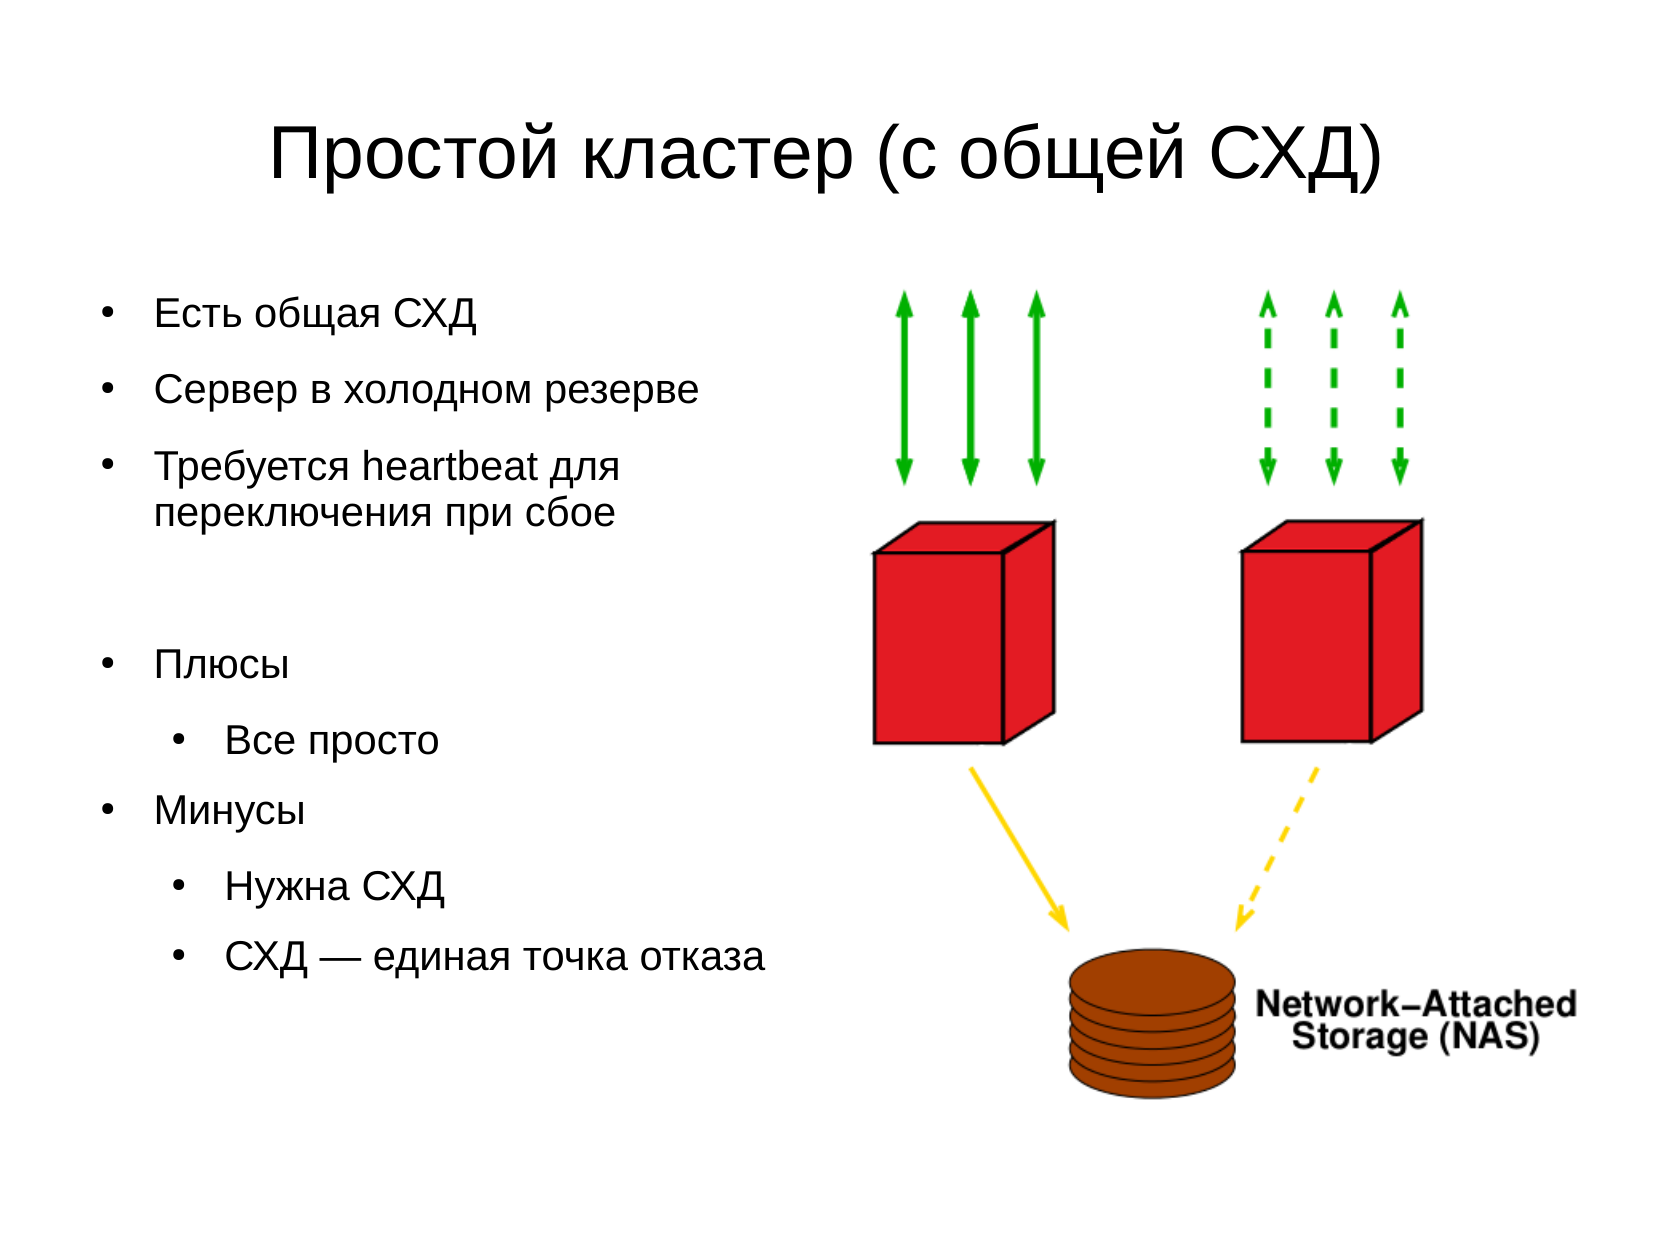

# Простой кластер (с общей СХД)
Есть общая СХД
Сервер в холодном резерве
Требуется heartbeat для переключения при сбое
Плюсы
Все просто
Минусы
Нужна СХД
СХД — единая точка отказа